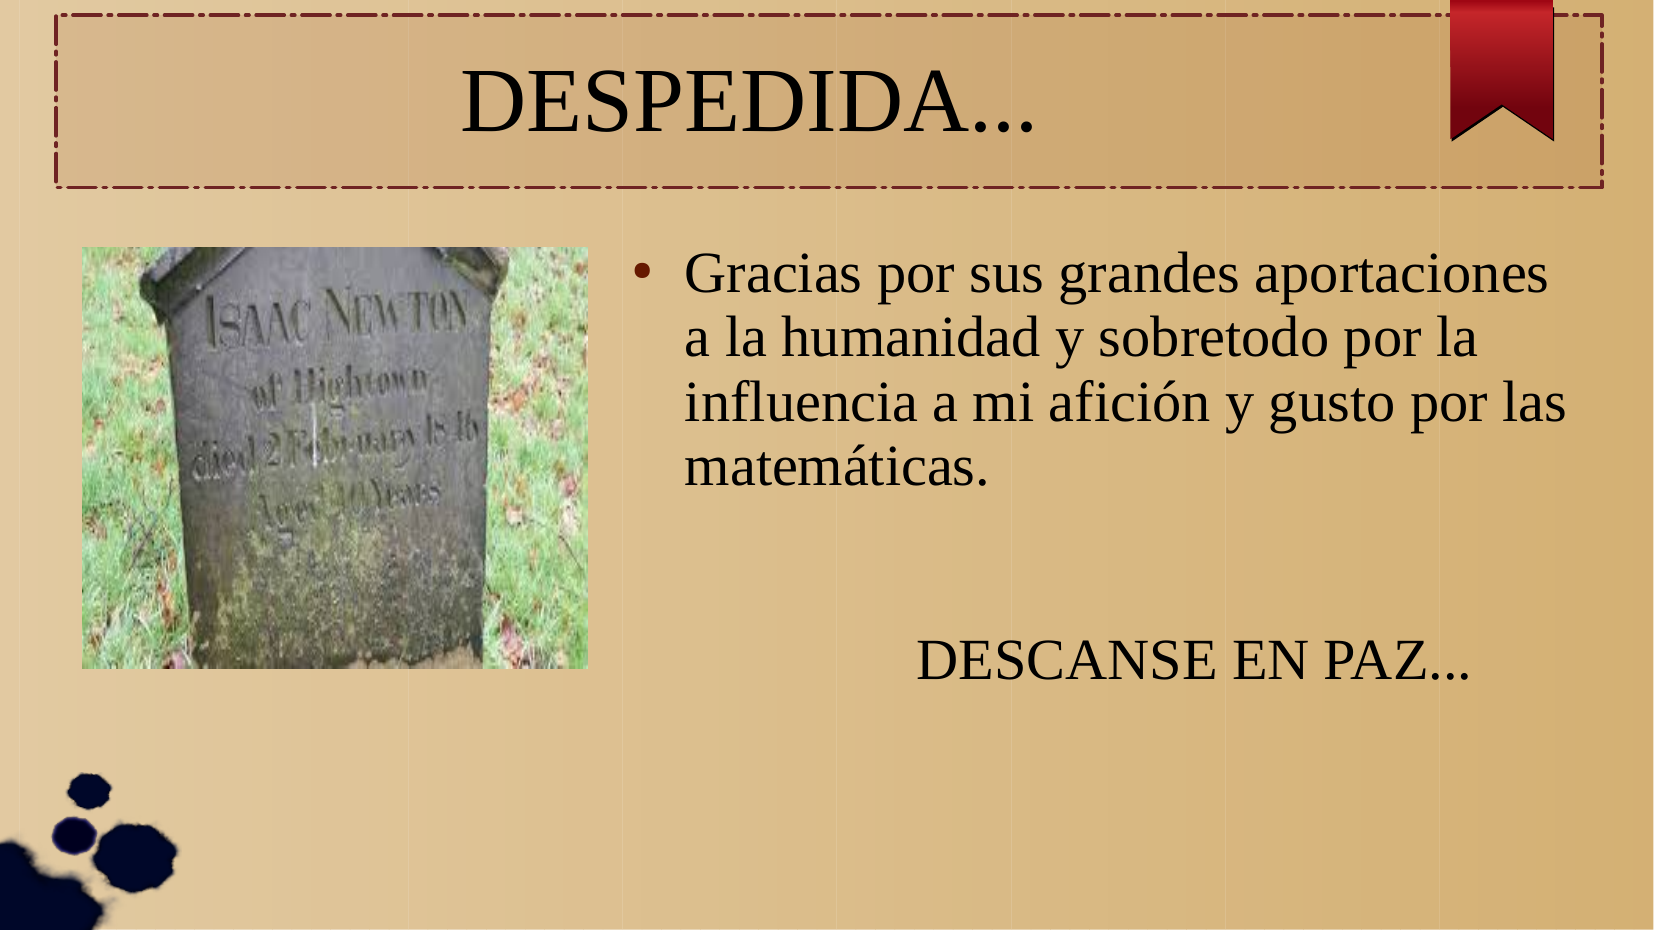

# DESPEDIDA...
Gracias por sus grandes aportaciones a la humanidad y sobretodo por la influencia a mi afición y gusto por las matemáticas. DESCANSE EN PAZ...